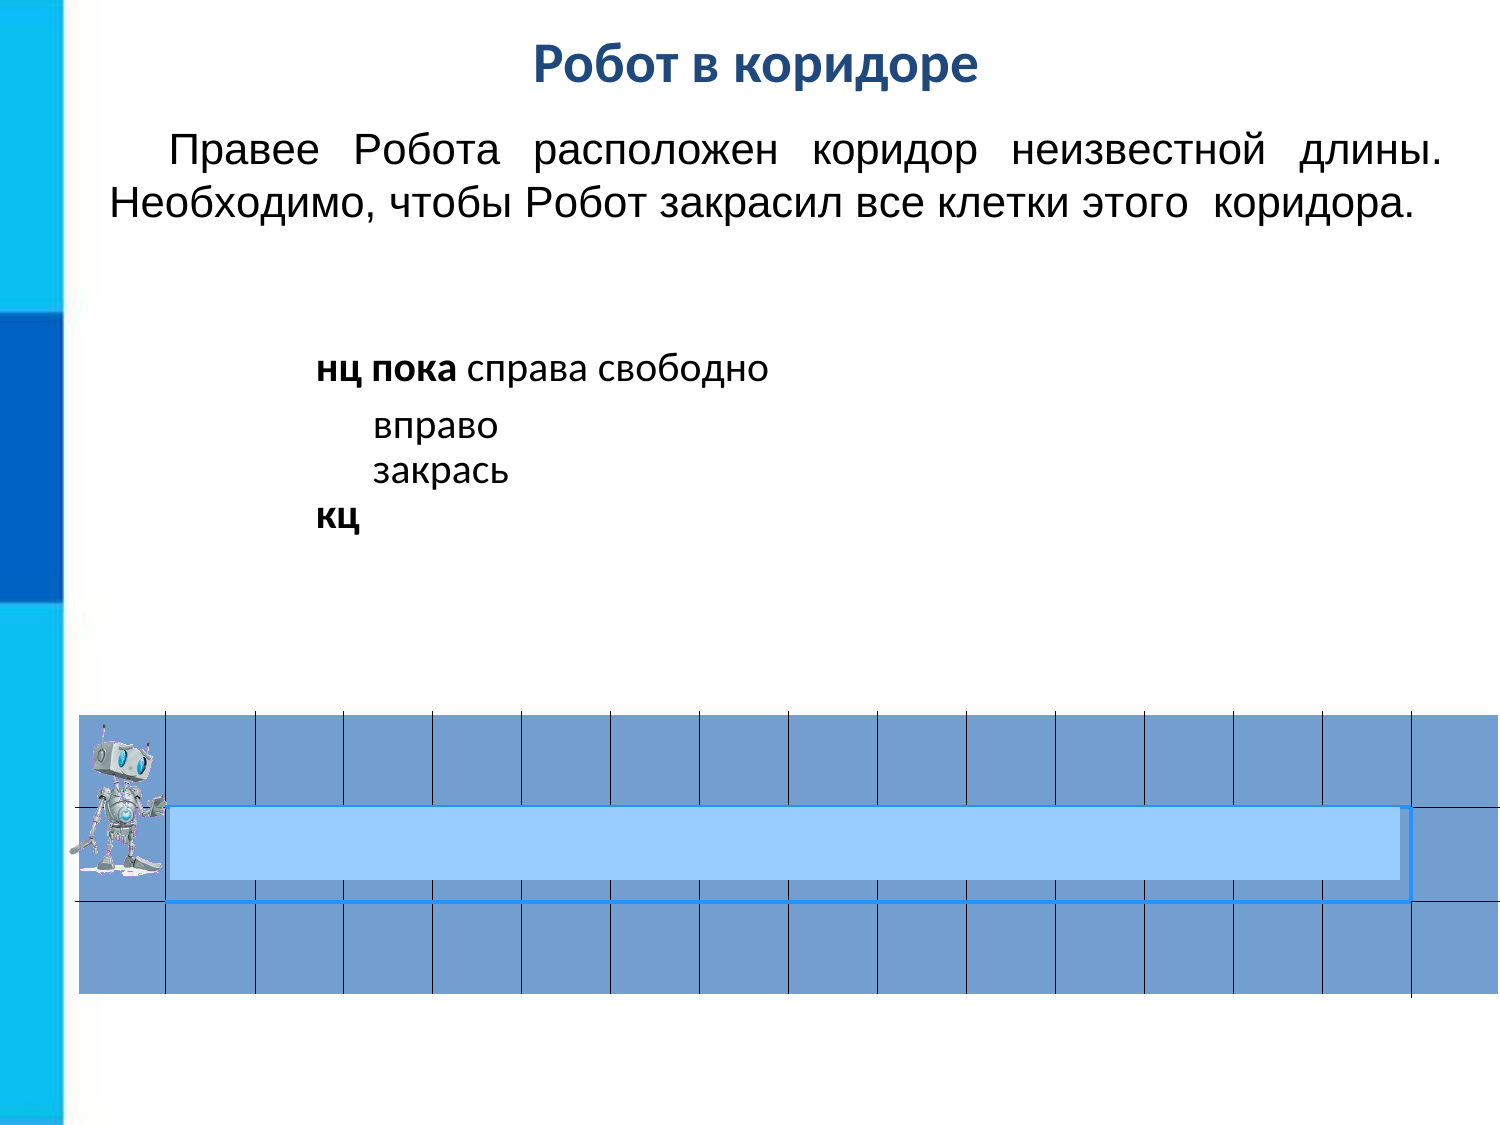

Робот в коридоре
Правее Робота расположен коридор неизвестной длины. Необходимо, чтобы Робот закрасил все клетки этого коридора.
нц пока справа свободно
 вправо
 закрась
кц
| | | | | | | | | | | | | | | | |
| --- | --- | --- | --- | --- | --- | --- | --- | --- | --- | --- | --- | --- | --- | --- | --- |
| | | | | | | | | | | | | | | | |
| | | | | | | | | | | | | | | | |